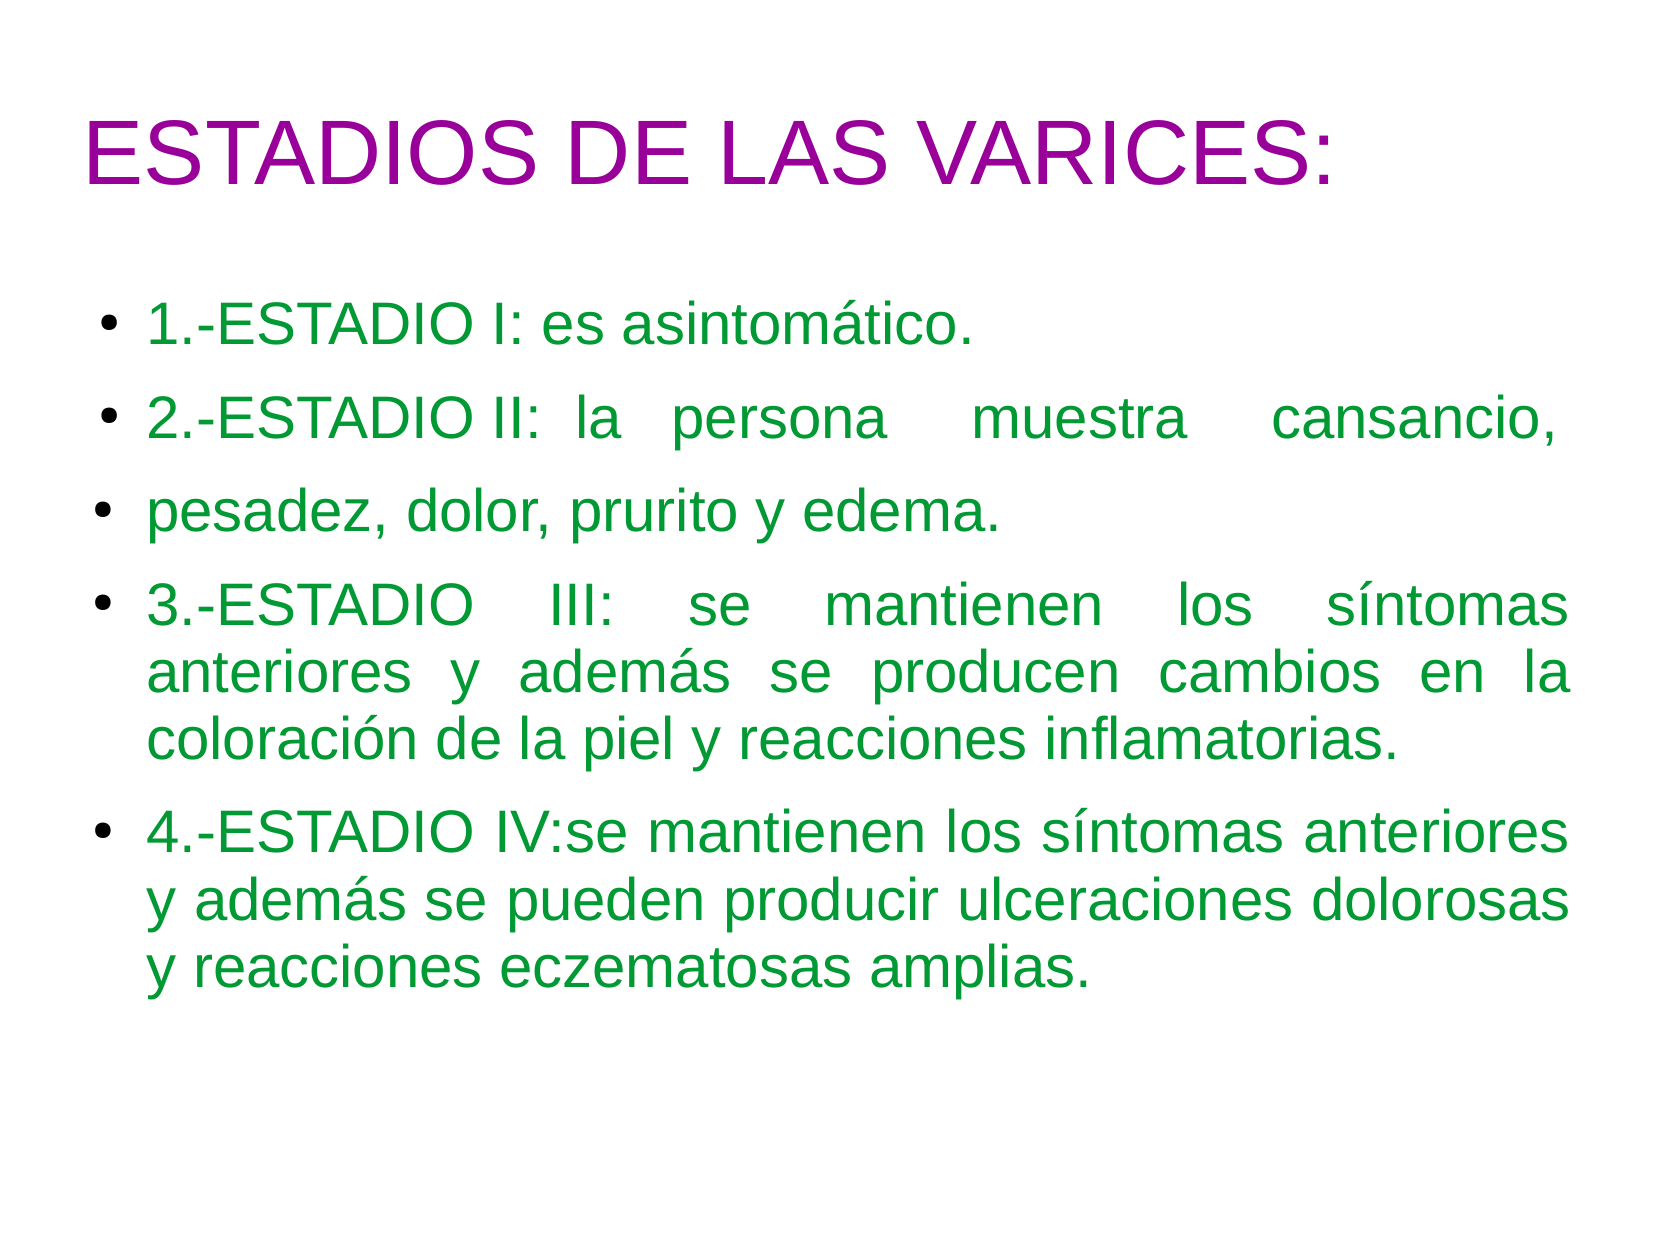

# ESTADIOS DE LAS VARICES:
1.-ESTADIO I: es asintomático.
2.-ESTADIO II: la persona muestra cansancio,
pesadez, dolor, prurito y edema.
3.-ESTADIO III: se mantienen los síntomas anteriores y además se producen cambios en la coloración de la piel y reacciones inflamatorias.
4.-ESTADIO IV:se mantienen los síntomas anteriores y además se pueden producir ulceraciones dolorosas y reacciones eczematosas amplias.